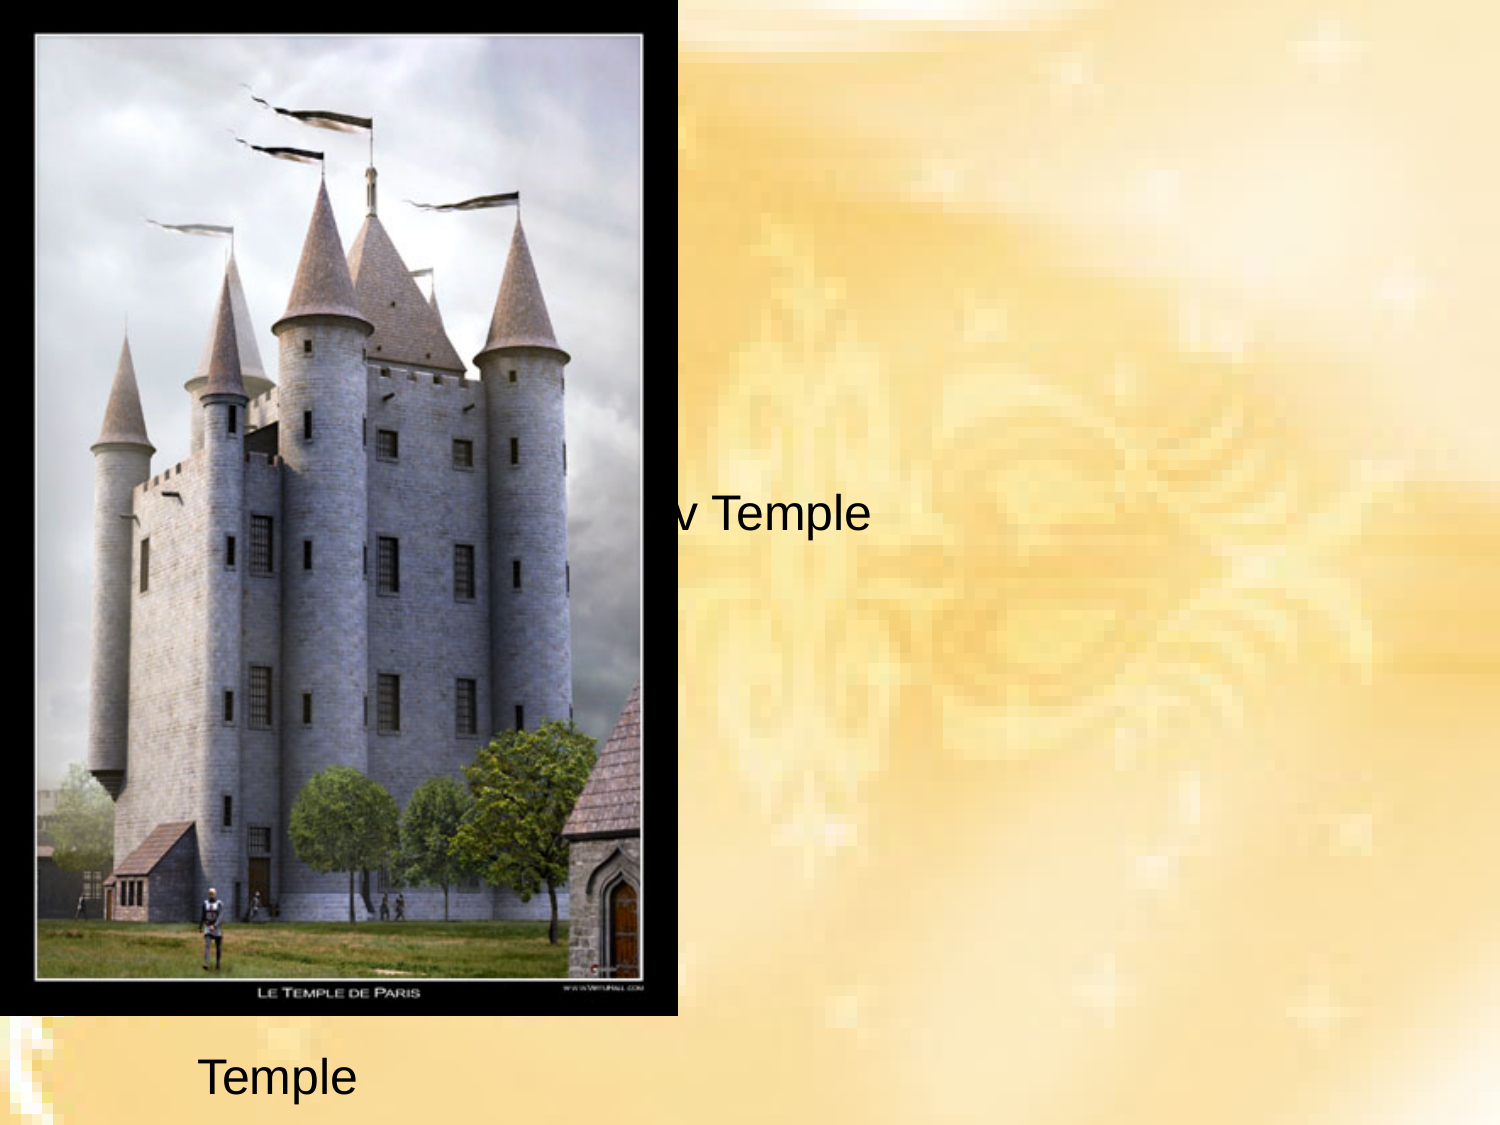

13. 8. 1792 –
 prevoz kraljeve družine v Temple
# Temple